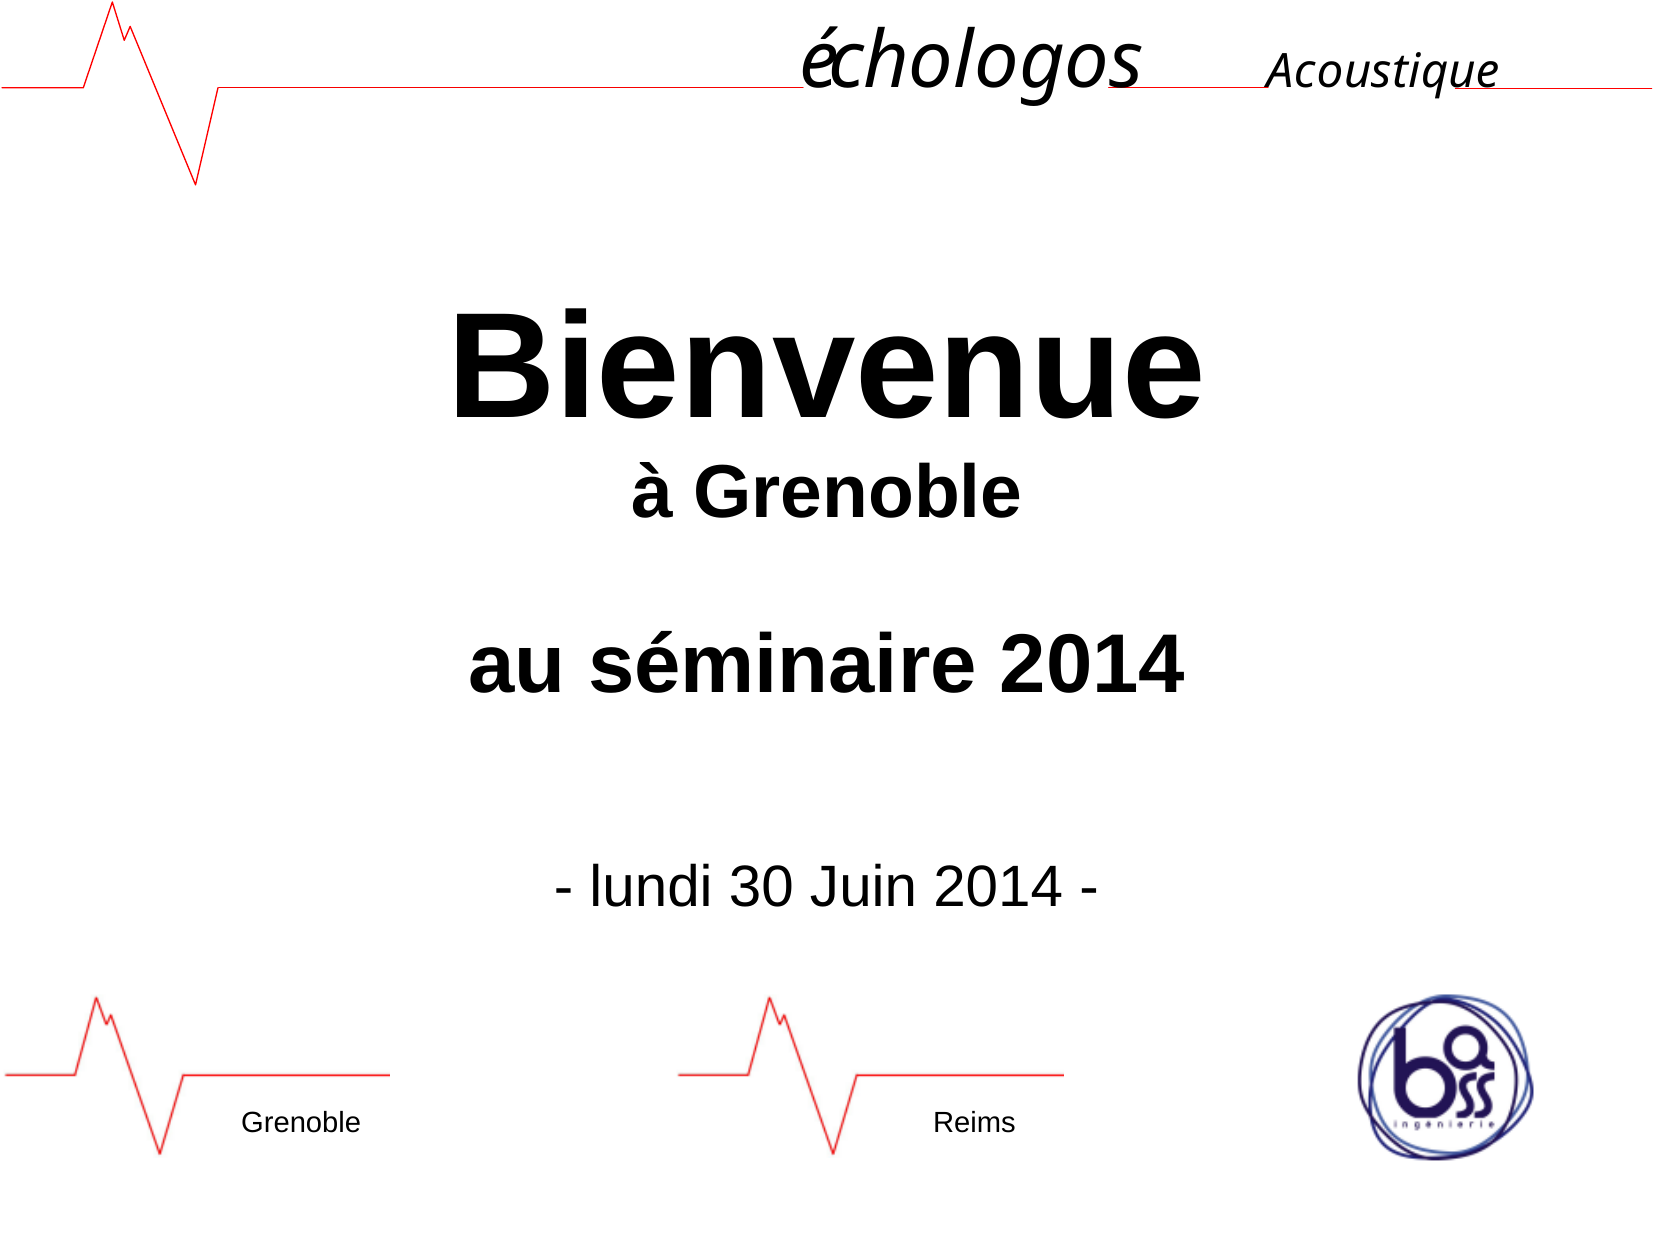

Bienvenue
à Grenoble
au séminaire 2014
- lundi 30 Juin 2014 -
Grenoble
Reims